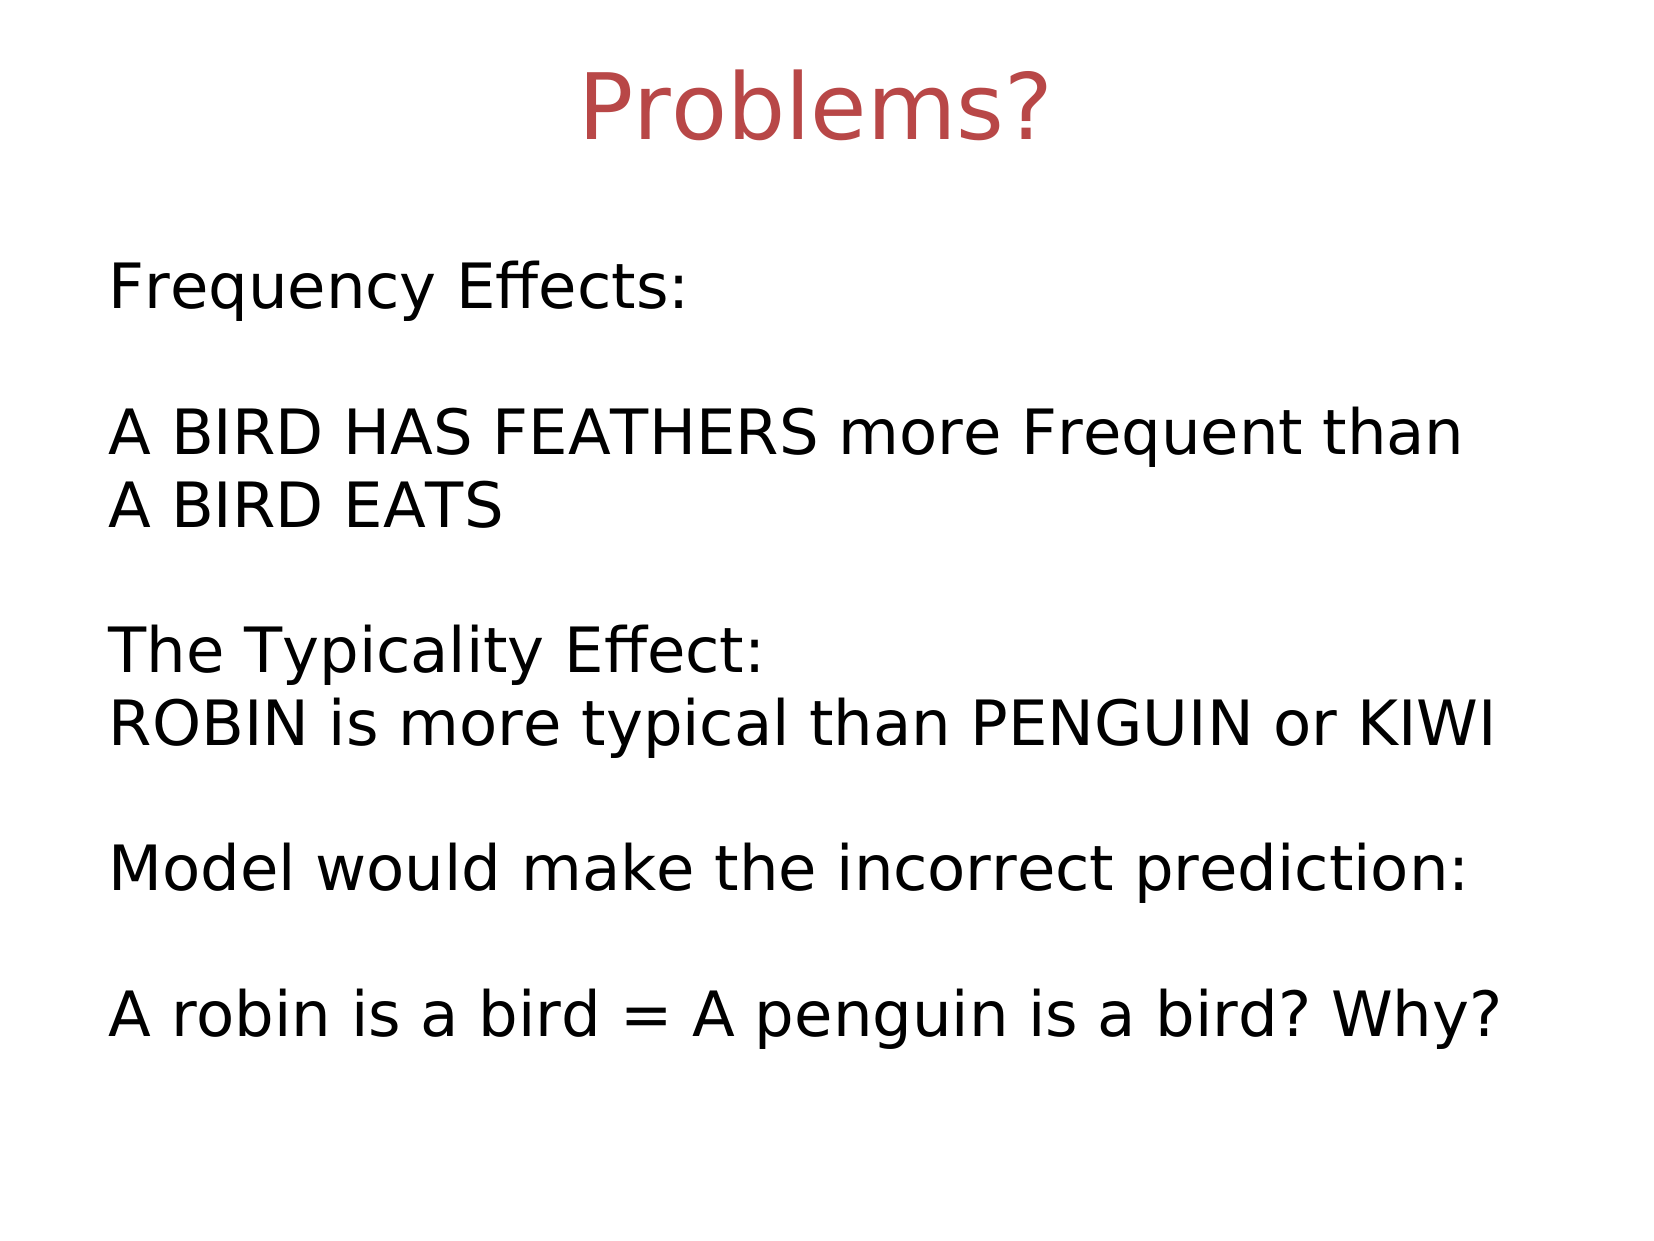

# Problems?
Frequency Effects:
A BIRD HAS FEATHERS more Frequent than
A BIRD EATS
The Typicality Effect:
ROBIN is more typical than PENGUIN or KIWI
Model would make the incorrect prediction:
A robin is a bird = A penguin is a bird? Why?